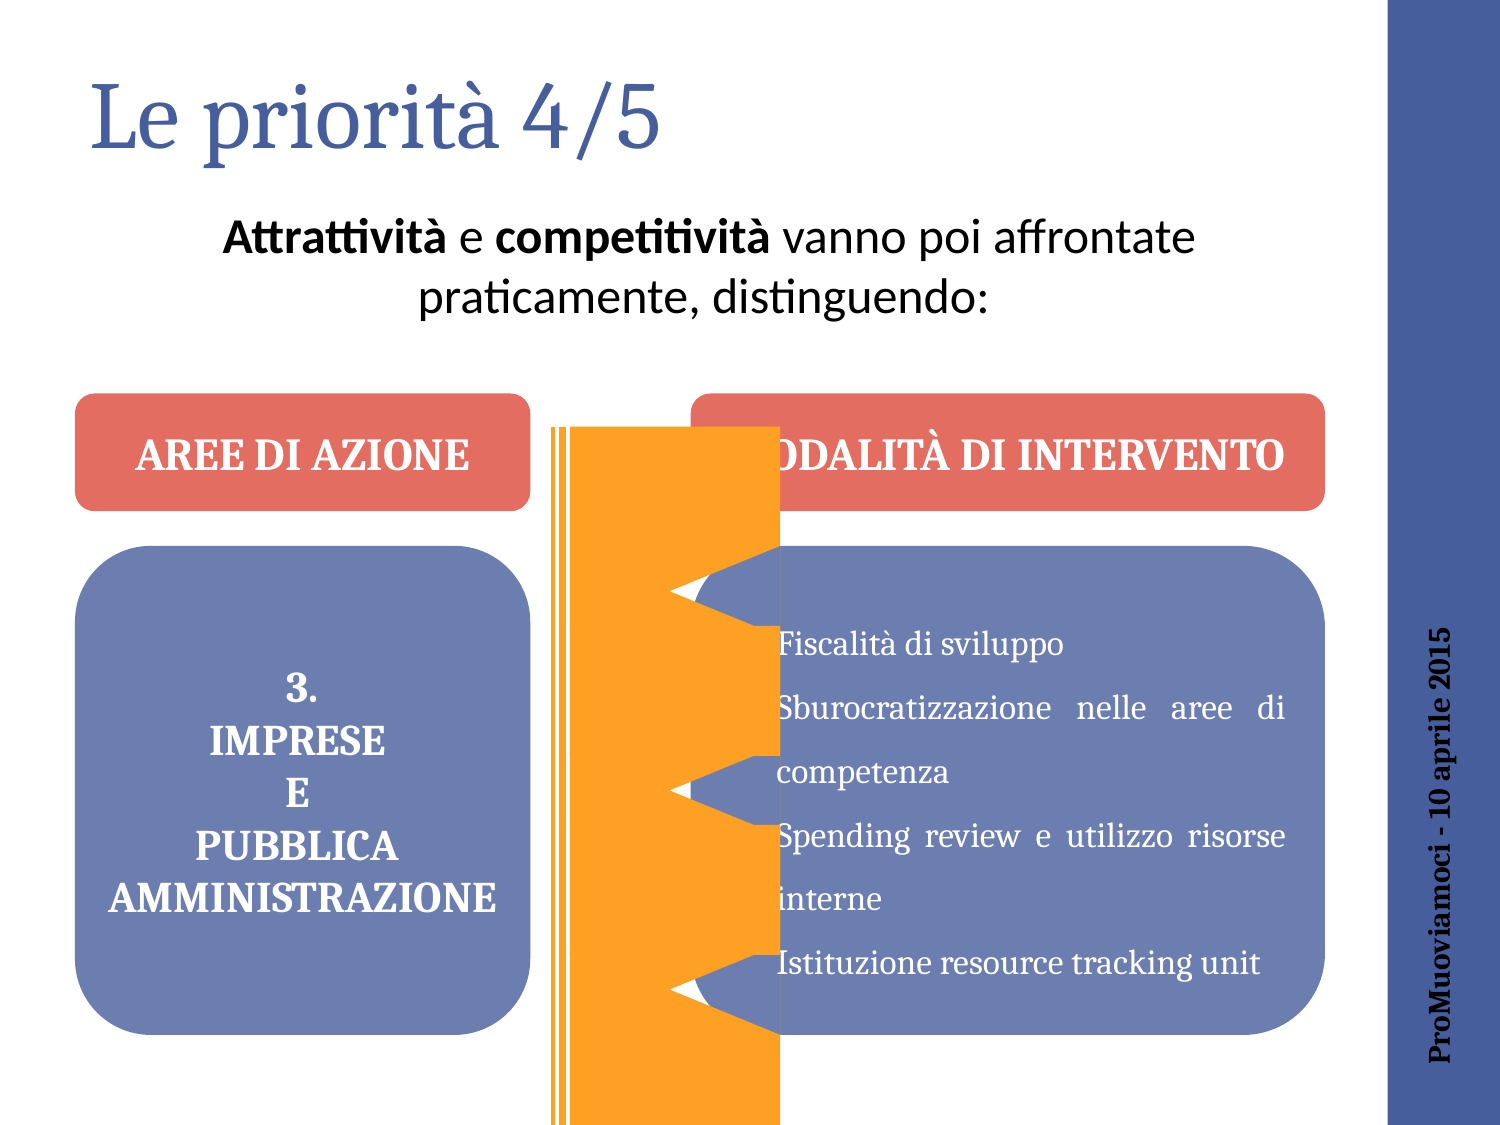

# Le priorità 4/5
Attrattività e competitività vanno poi affrontate praticamente, distinguendo:
AREE DI AZIONE
MODALITÀ DI INTERVENTO
3.
IMPRESE
E
PUBBLICA
AMMINISTRAZIONE
Fiscalità di sviluppo
Sburocratizzazione nelle aree di competenza
Spending review e utilizzo risorse interne
Istituzione resource tracking unit